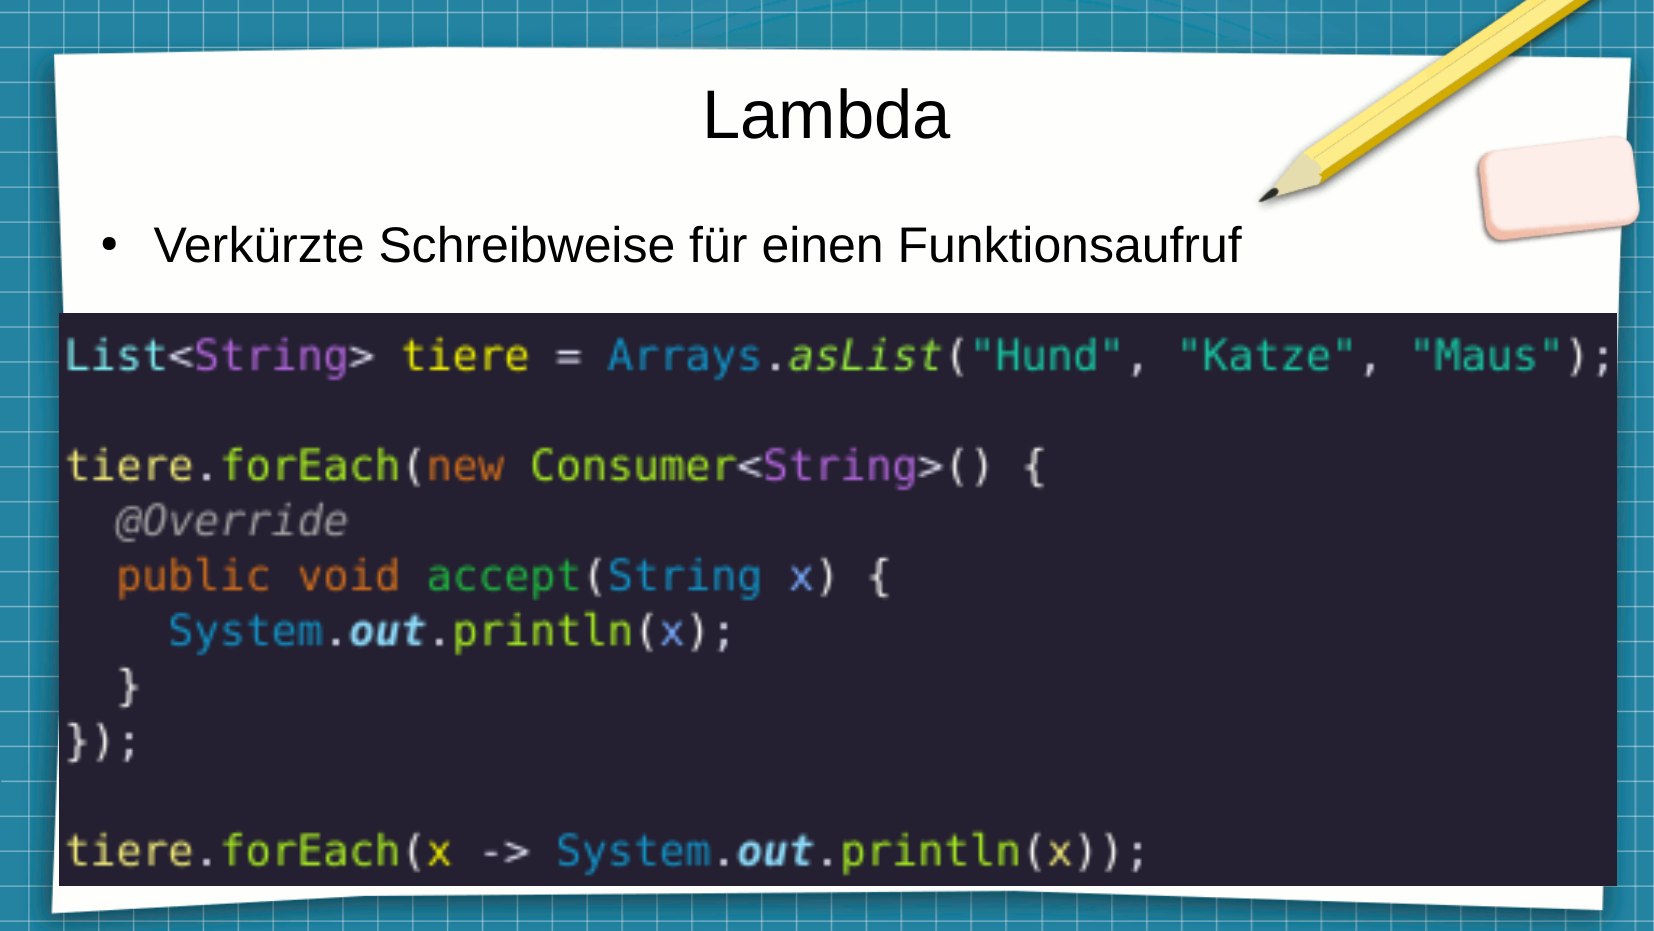

# Lambda
Verkürzte Schreibweise für einen Funktionsaufruf